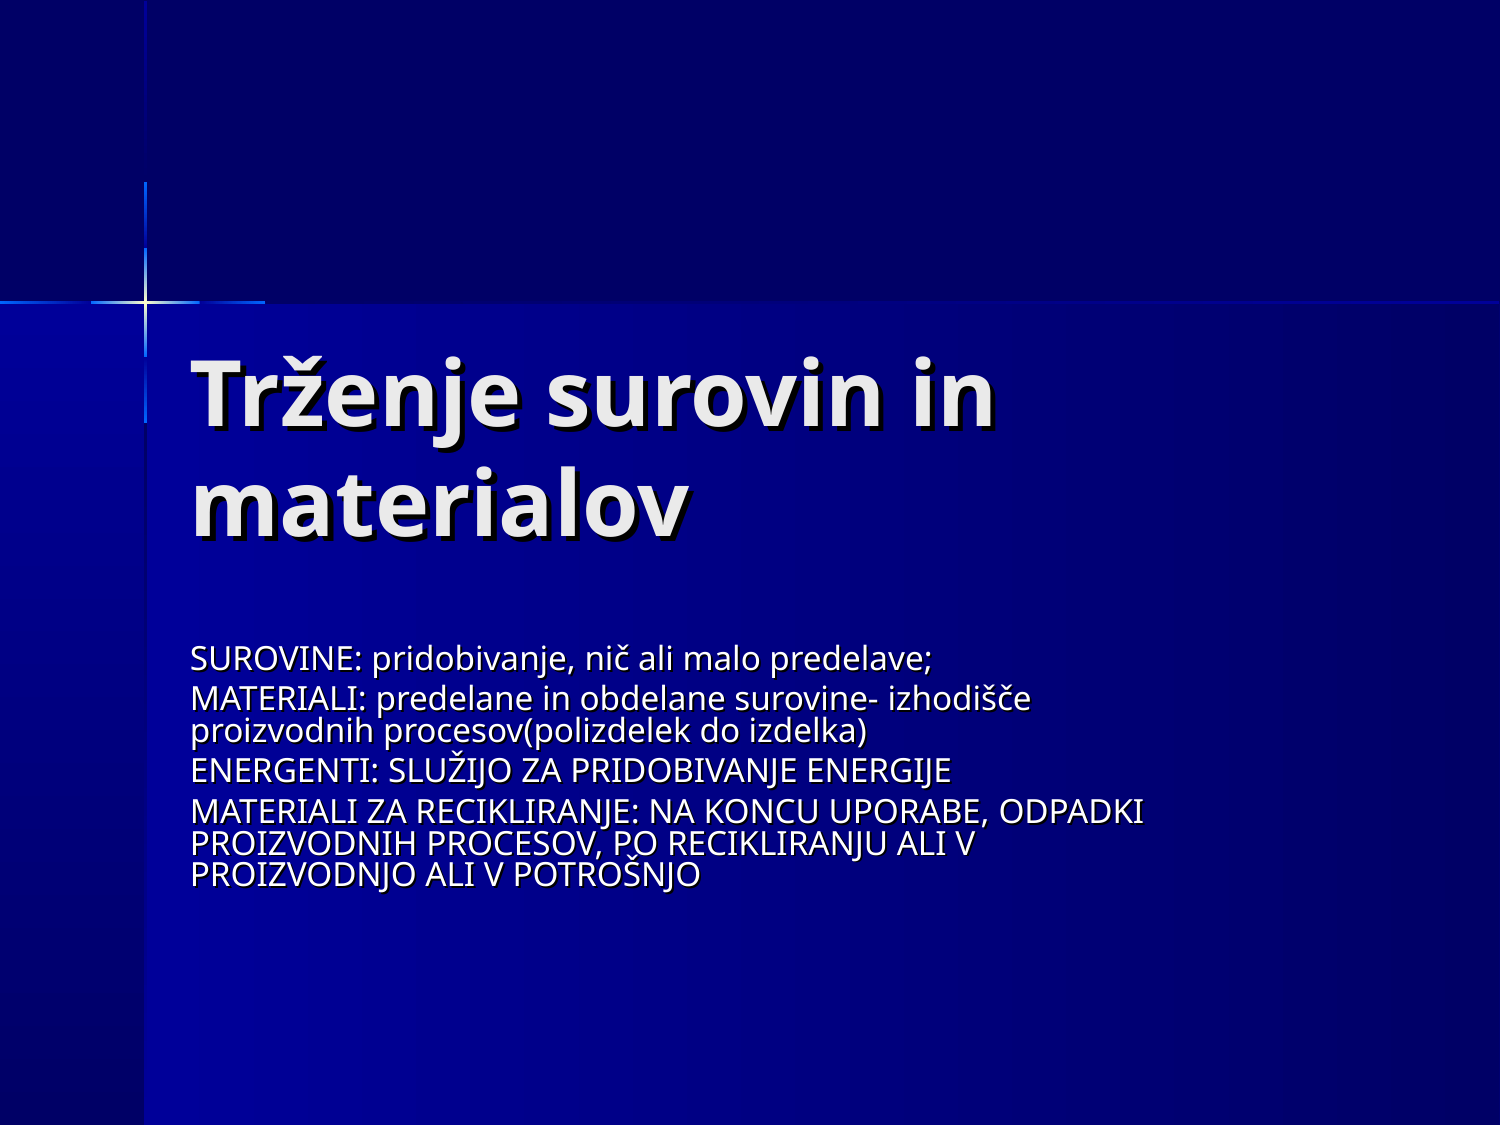

# Trženje surovin in materialov
SUROVINE: pridobivanje, nič ali malo predelave;
MATERIALI: predelane in obdelane surovine- izhodišče proizvodnih procesov(polizdelek do izdelka)
ENERGENTI: SLUŽIJO ZA PRIDOBIVANJE ENERGIJE
MATERIALI ZA RECIKLIRANJE: NA KONCU UPORABE, ODPADKI PROIZVODNIH PROCESOV, PO RECIKLIRANJU ALI V PROIZVODNJO ALI V POTROŠNJO